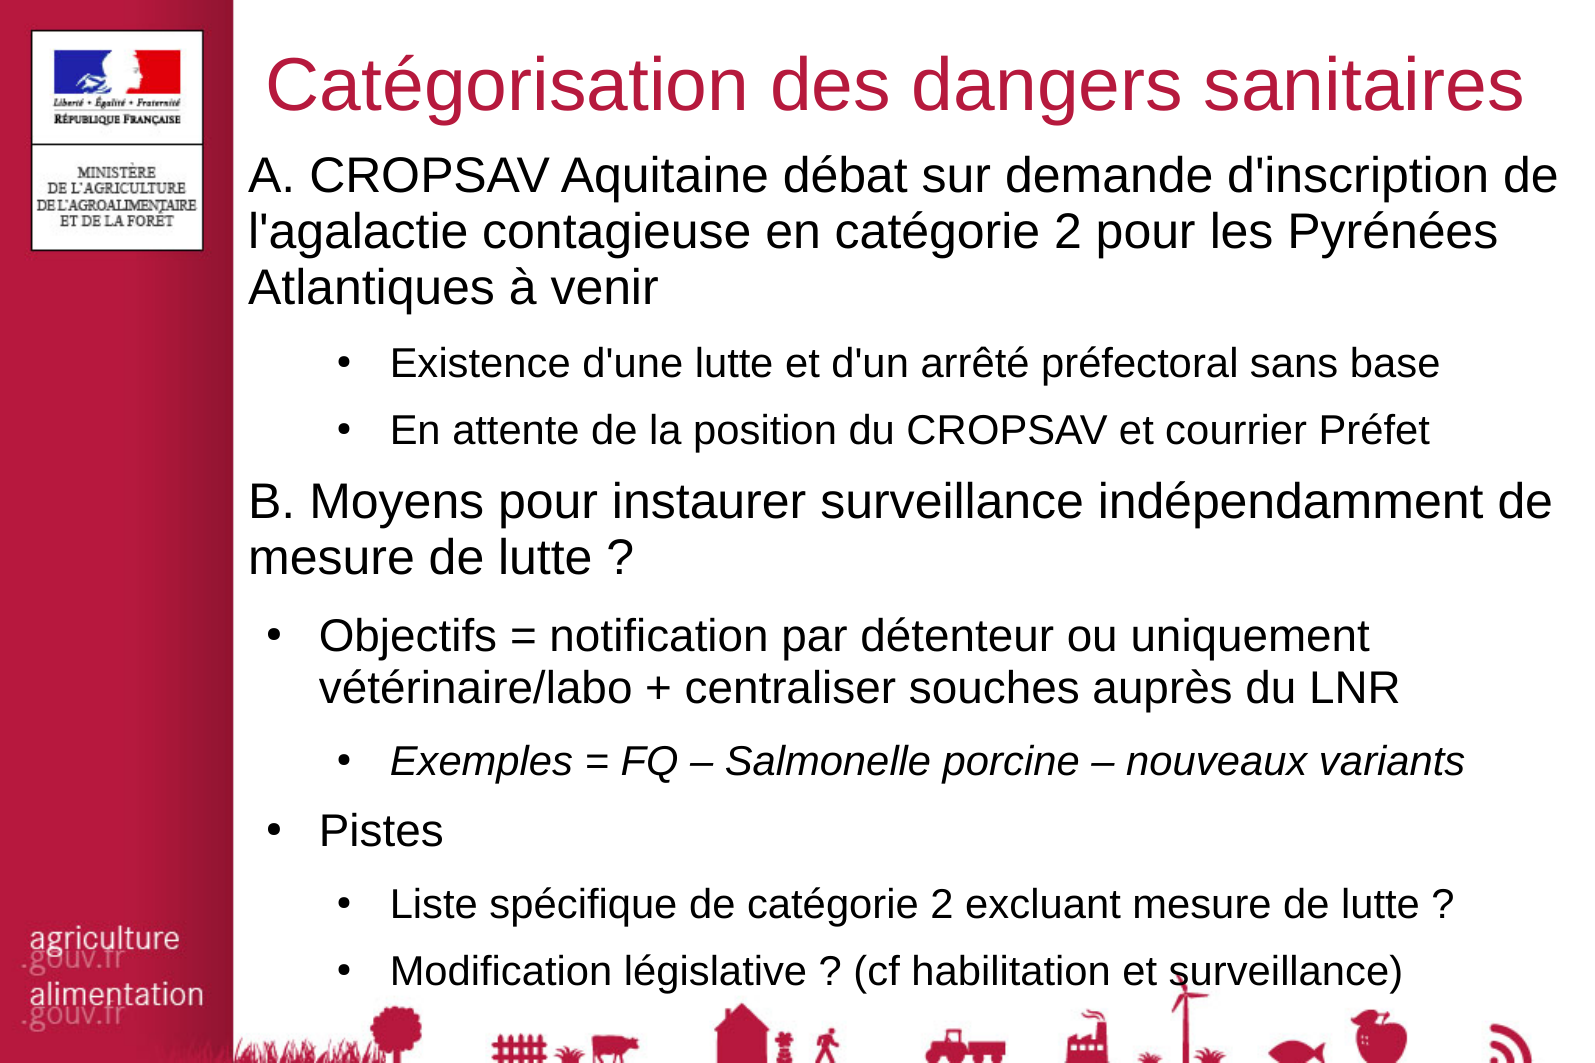

# Catégorisation des dangers sanitaires
A. CROPSAV Aquitaine débat sur demande d'inscription de l'agalactie contagieuse en catégorie 2 pour les Pyrénées Atlantiques à venir
Existence d'une lutte et d'un arrêté préfectoral sans base
En attente de la position du CROPSAV et courrier Préfet
B. Moyens pour instaurer surveillance indépendamment de mesure de lutte ?
Objectifs = notification par détenteur ou uniquement vétérinaire/labo + centraliser souches auprès du LNR
Exemples = FQ – Salmonelle porcine – nouveaux variants
Pistes
Liste spécifique de catégorie 2 excluant mesure de lutte ?
Modification législative ? (cf habilitation et surveillance)